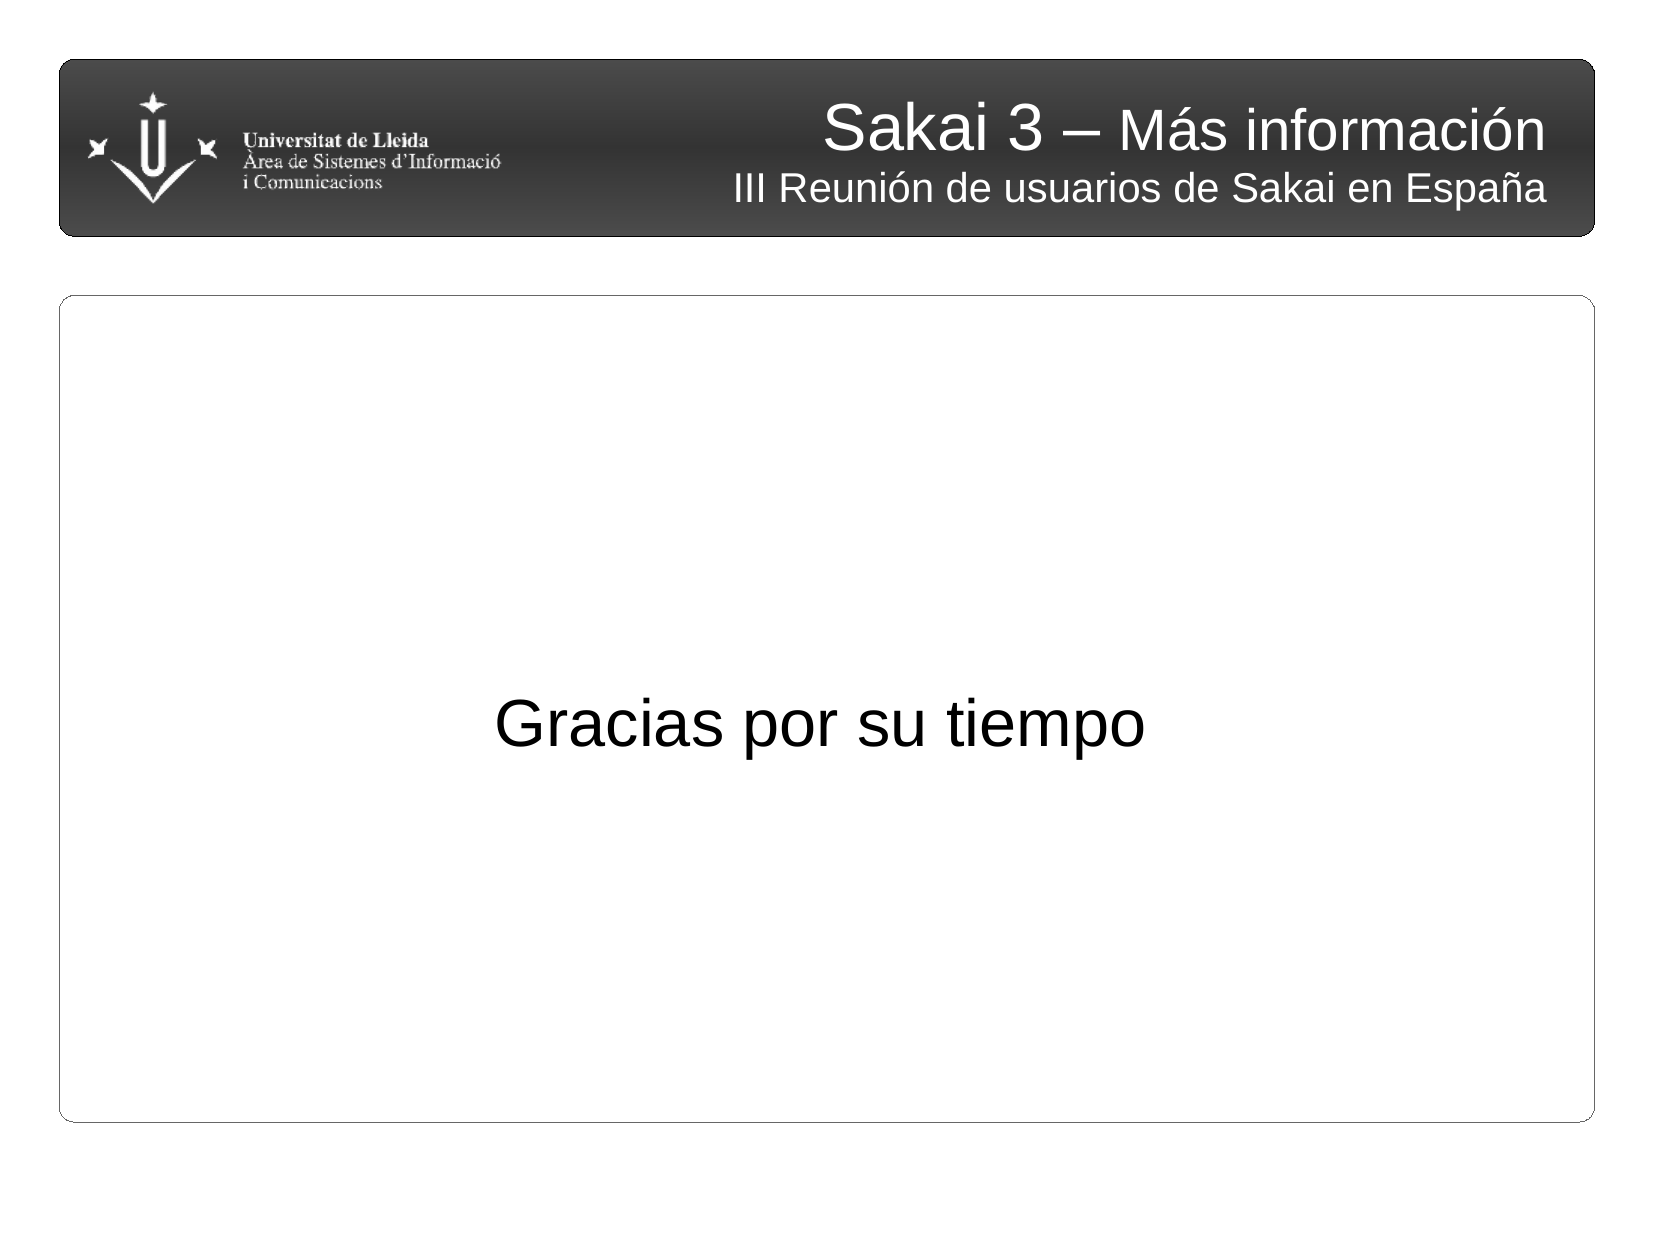

Sakai 3 – Más información
III Reunión de usuarios de Sakai en España
# Gracias por su tiempo